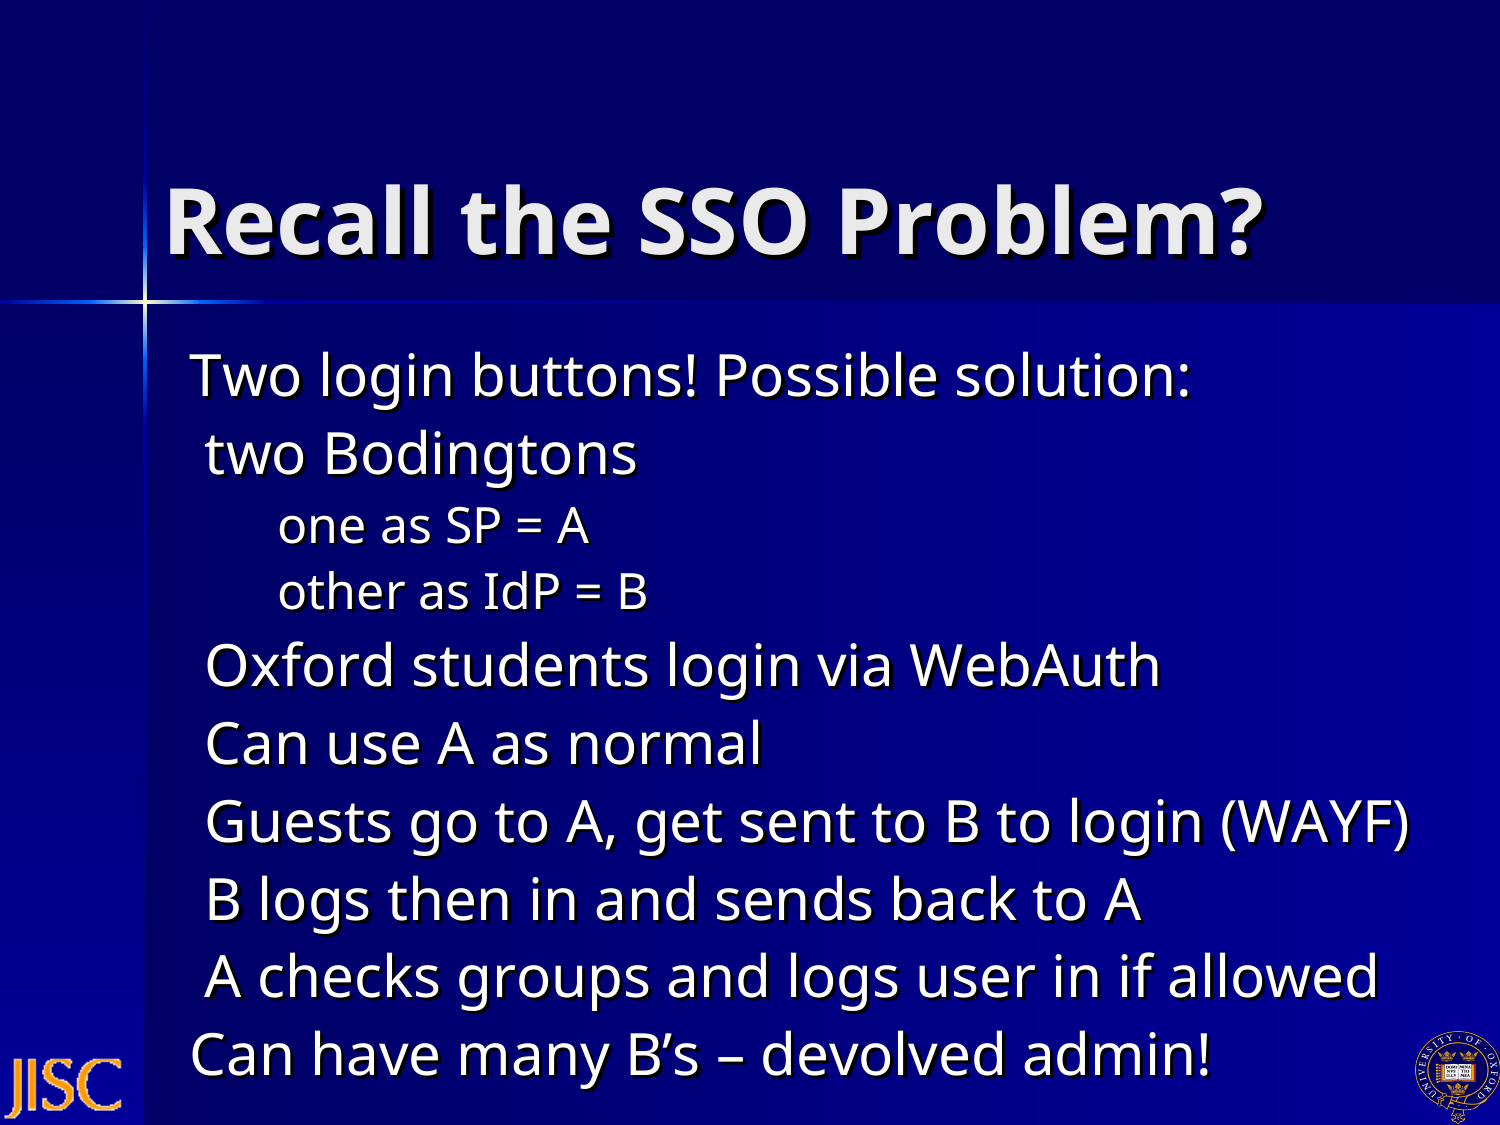

# Recall the SSO Problem?
Two login buttons! Possible solution:
 two Bodingtons
 one as SP = A
 other as IdP = B
 Oxford students login via WebAuth
 Can use A as normal
 Guests go to A, get sent to B to login (WAYF)
 B logs then in and sends back to A
 A checks groups and logs user in if allowed
Can have many B’s – devolved admin!